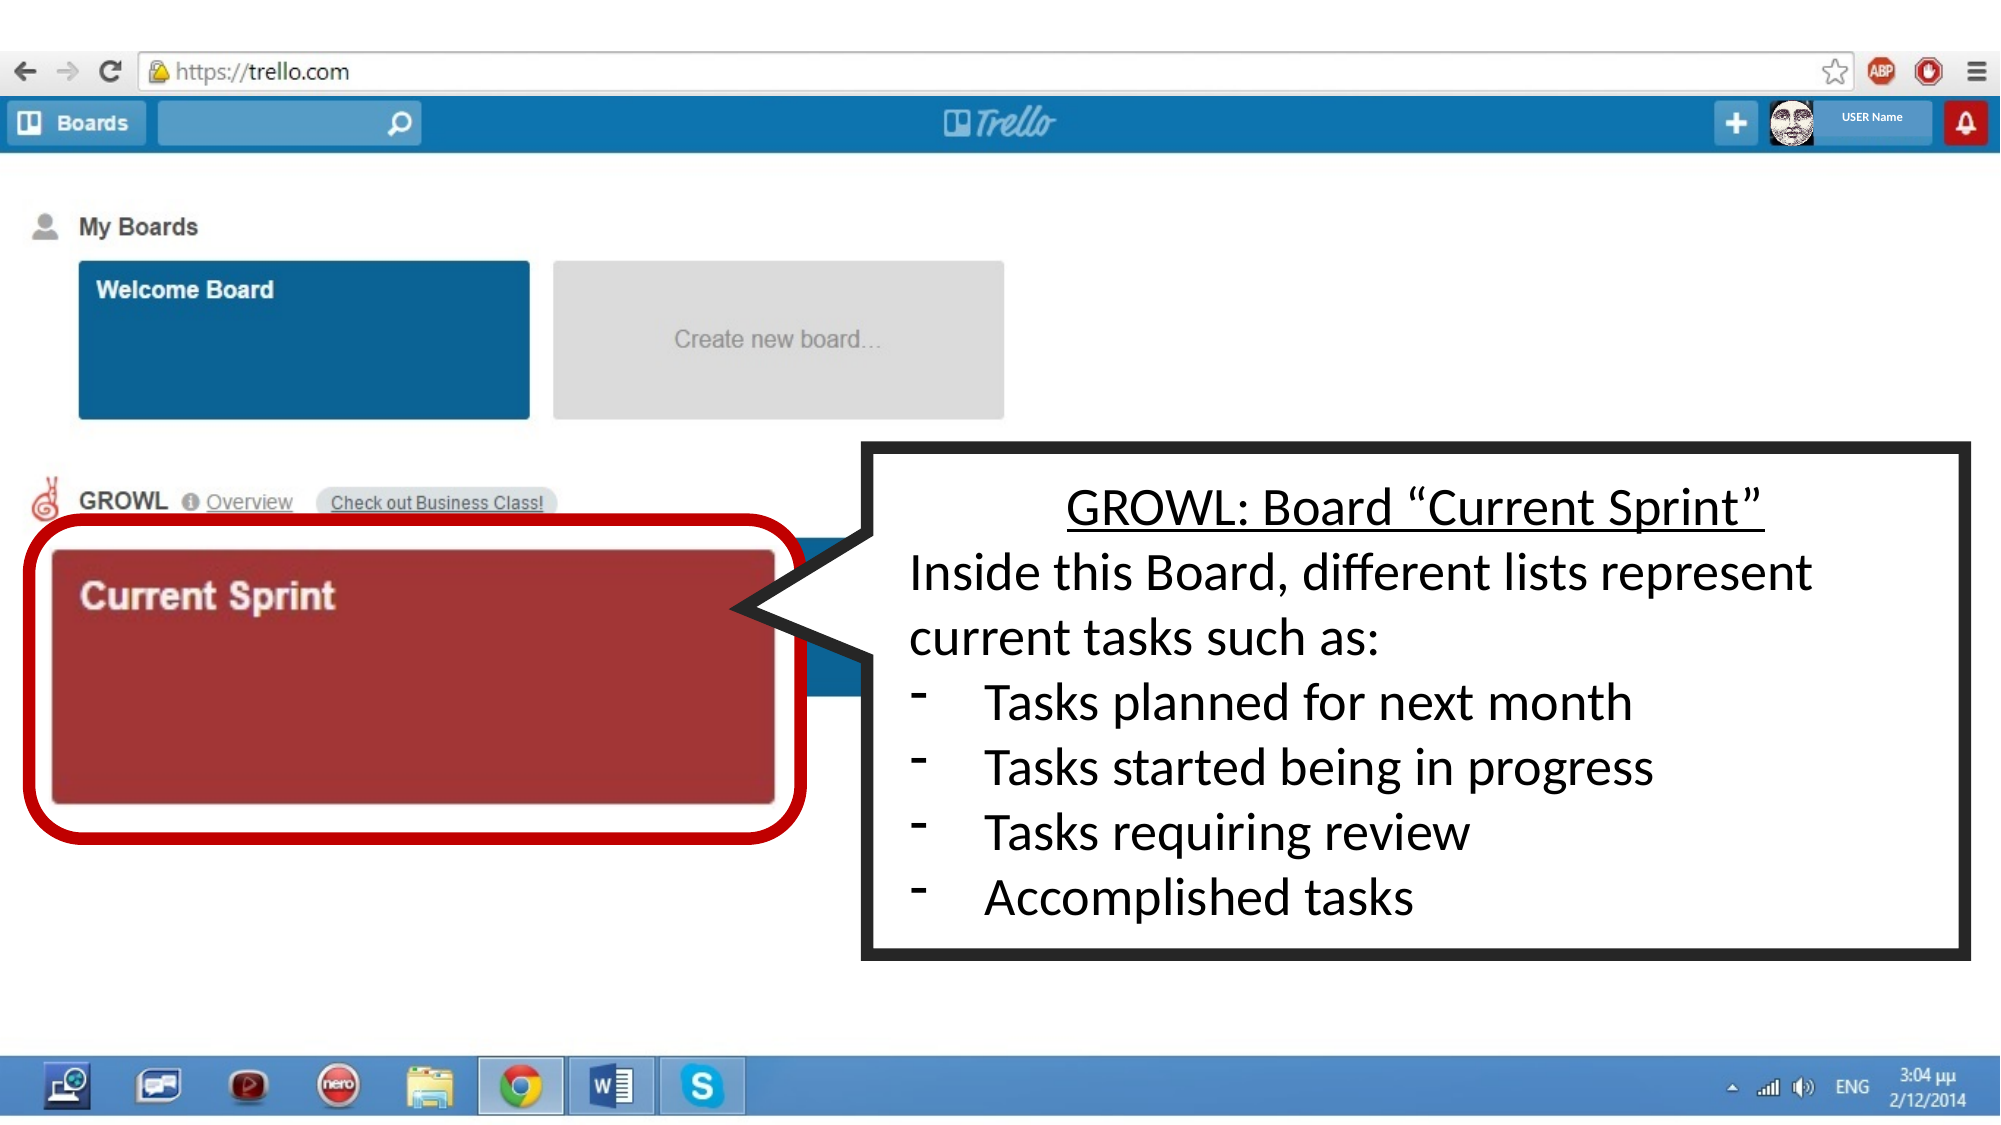

USER Name
GROWL: Board “Current Sprint”
Inside this Board, different lists represent current tasks such as:
Tasks planned for next month
Tasks started being in progress
Tasks requiring review
Accomplished tasks